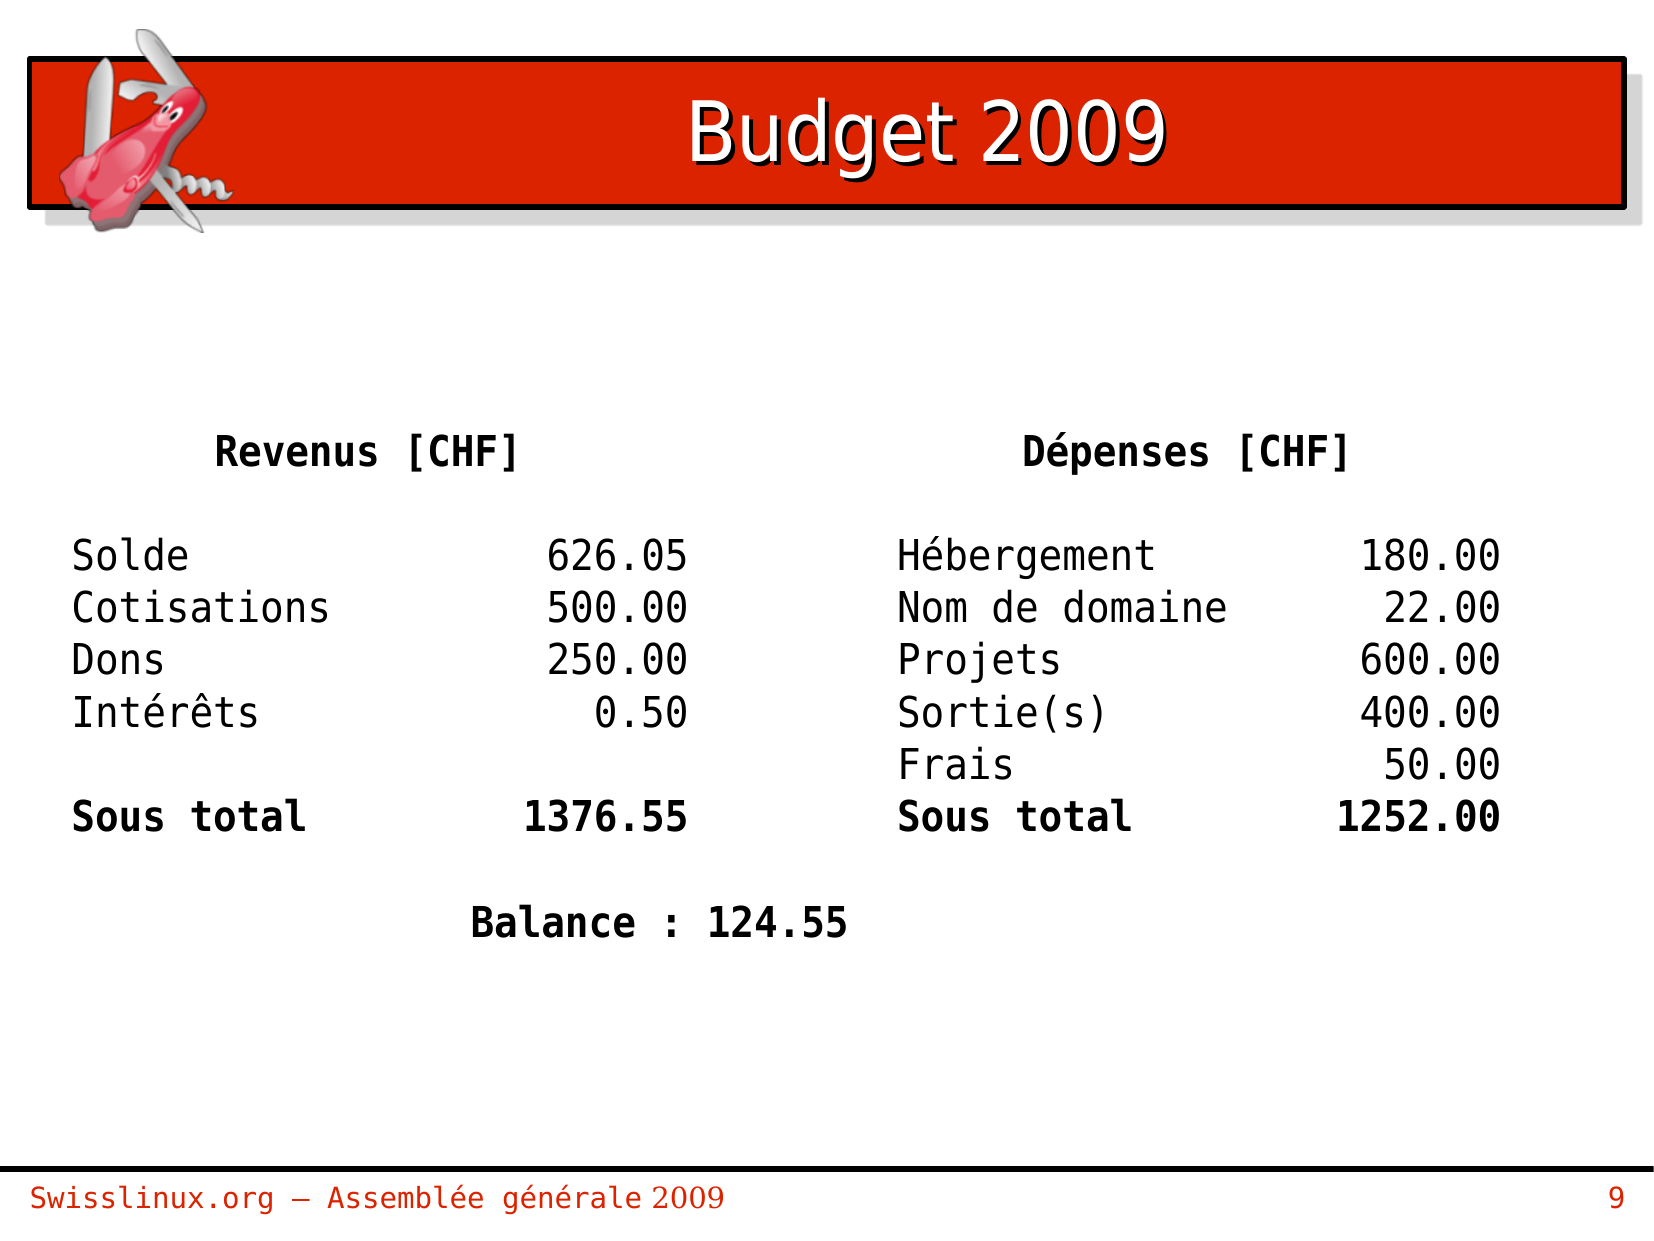

# Budget 2009
26 Janvier 2007
9